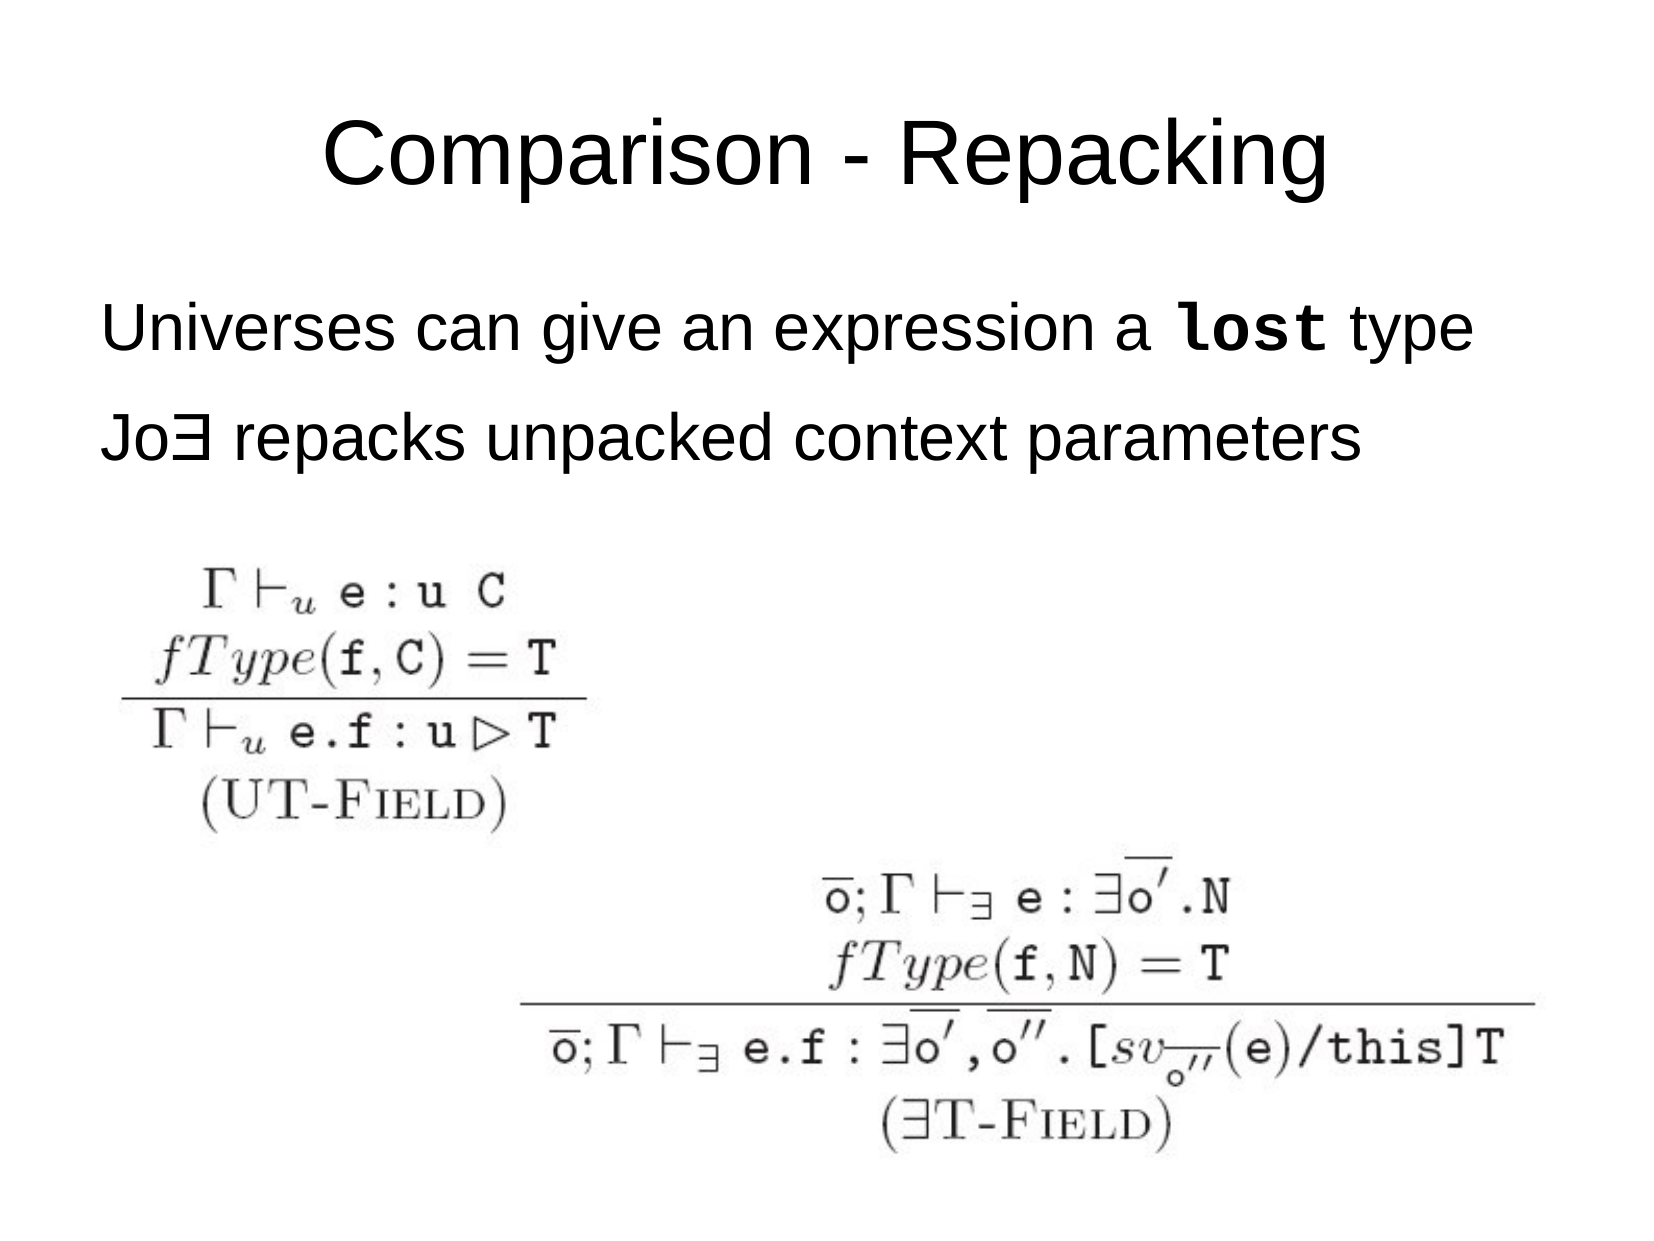

# Comparison - Repacking
Universes can give an expression a lost type
JoƎ repacks unpacked context parameters